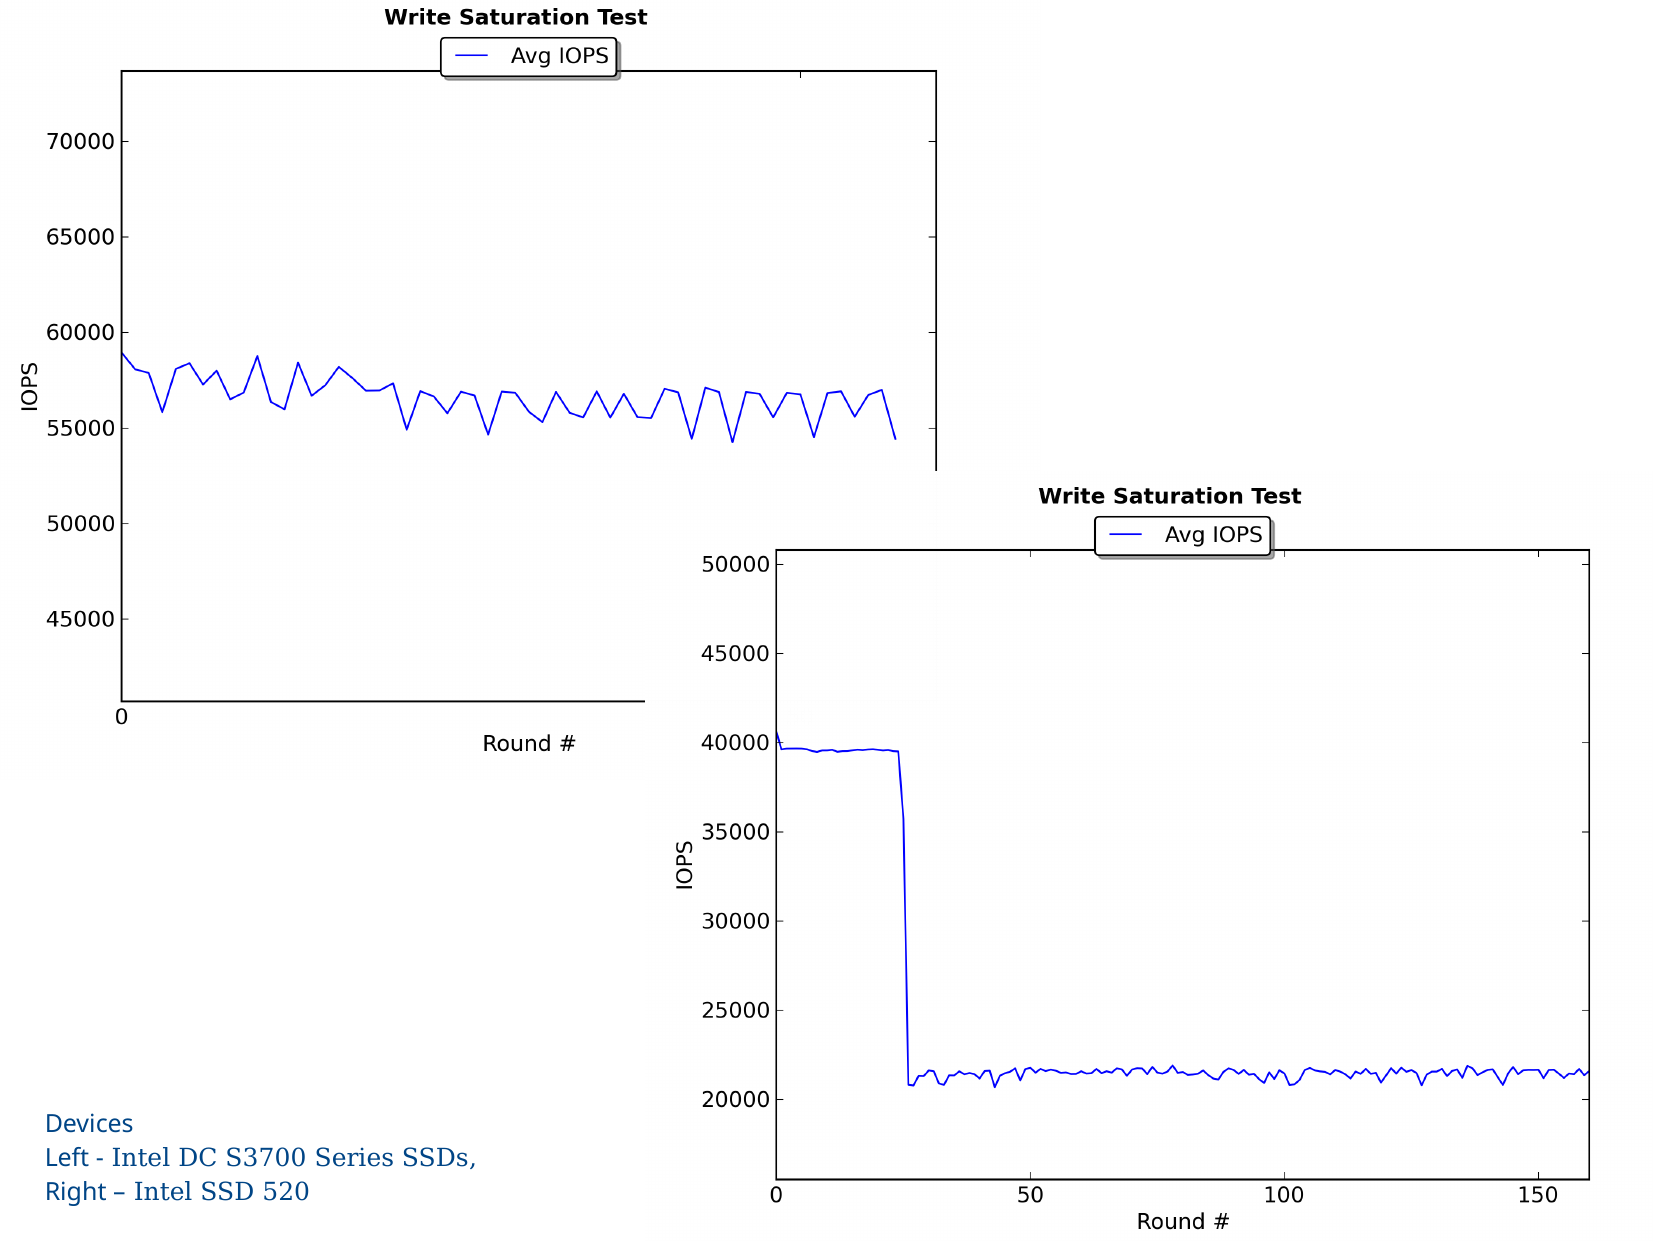

Devices
Left - Intel DC S3700 Series SSDs,
Right – Intel SSD 520